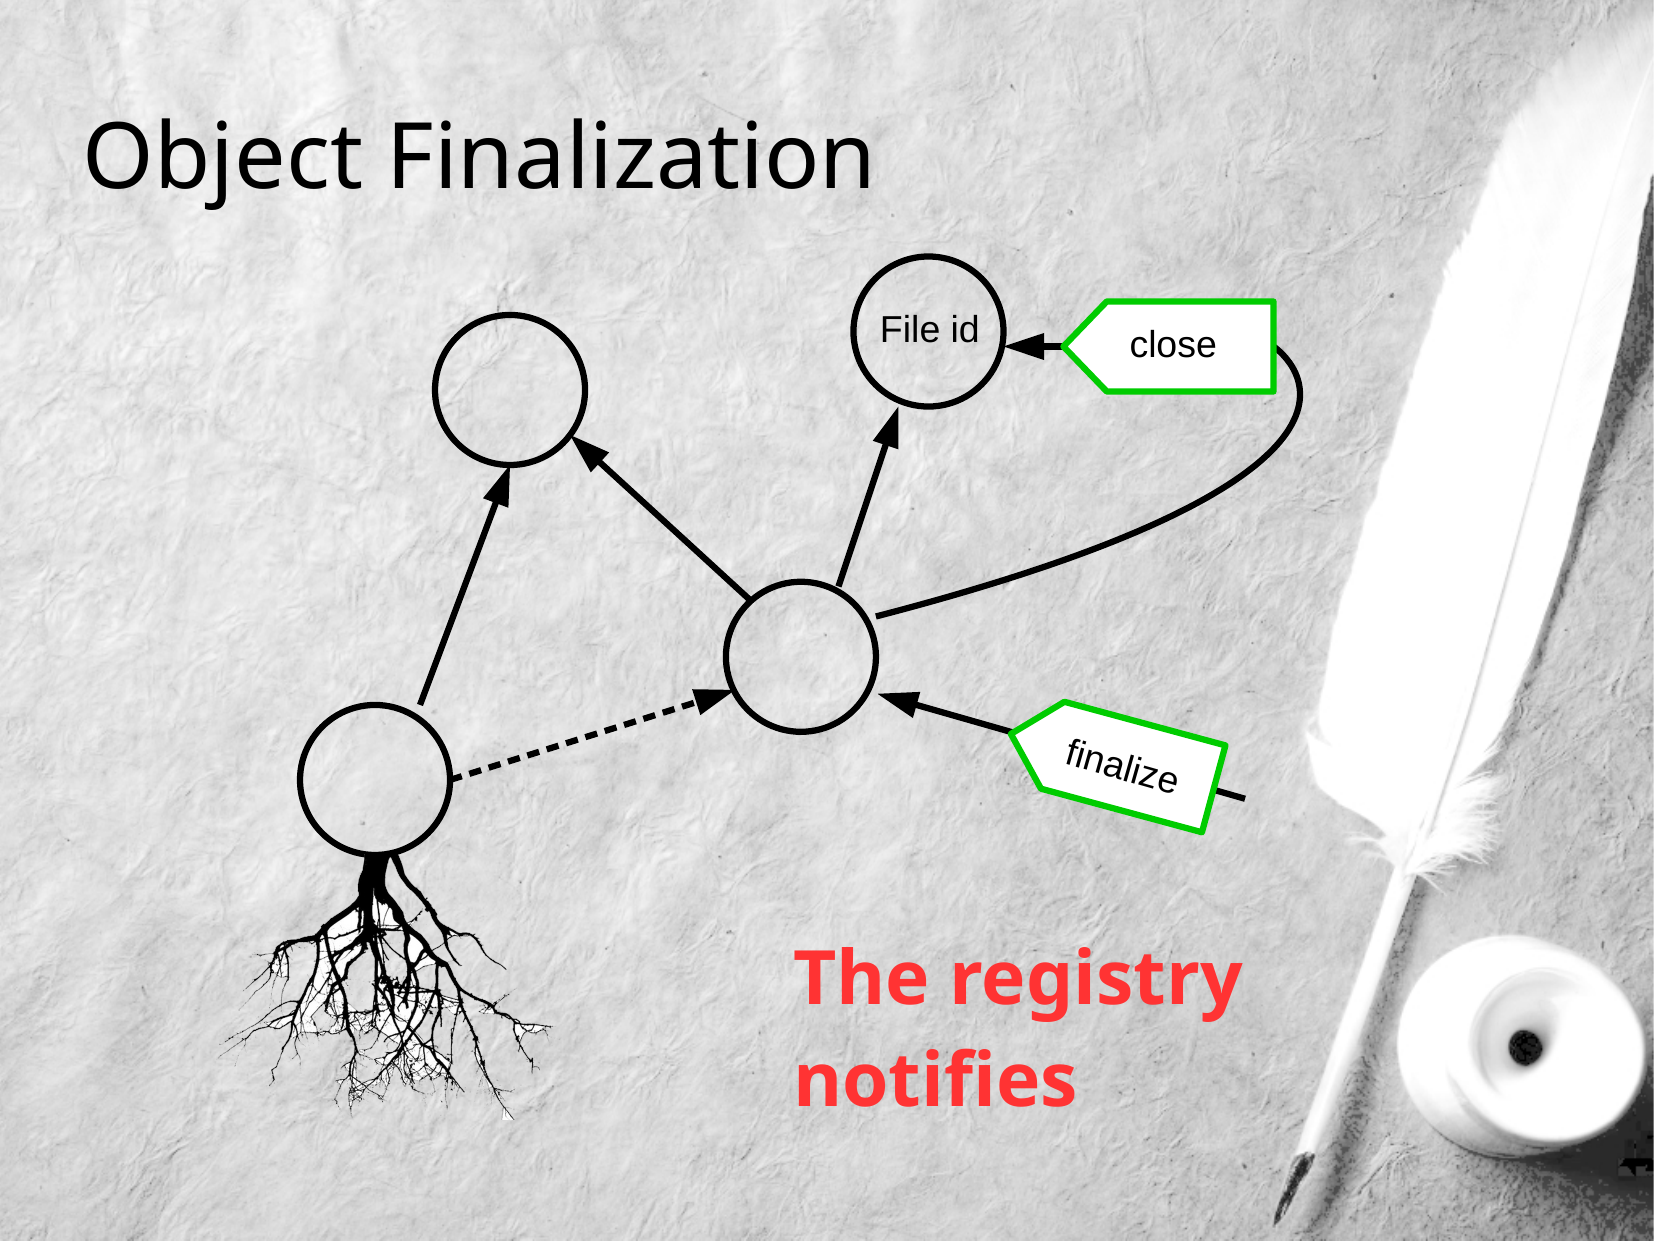

# Object Finalization
File id
close
finalize
The registry notifies